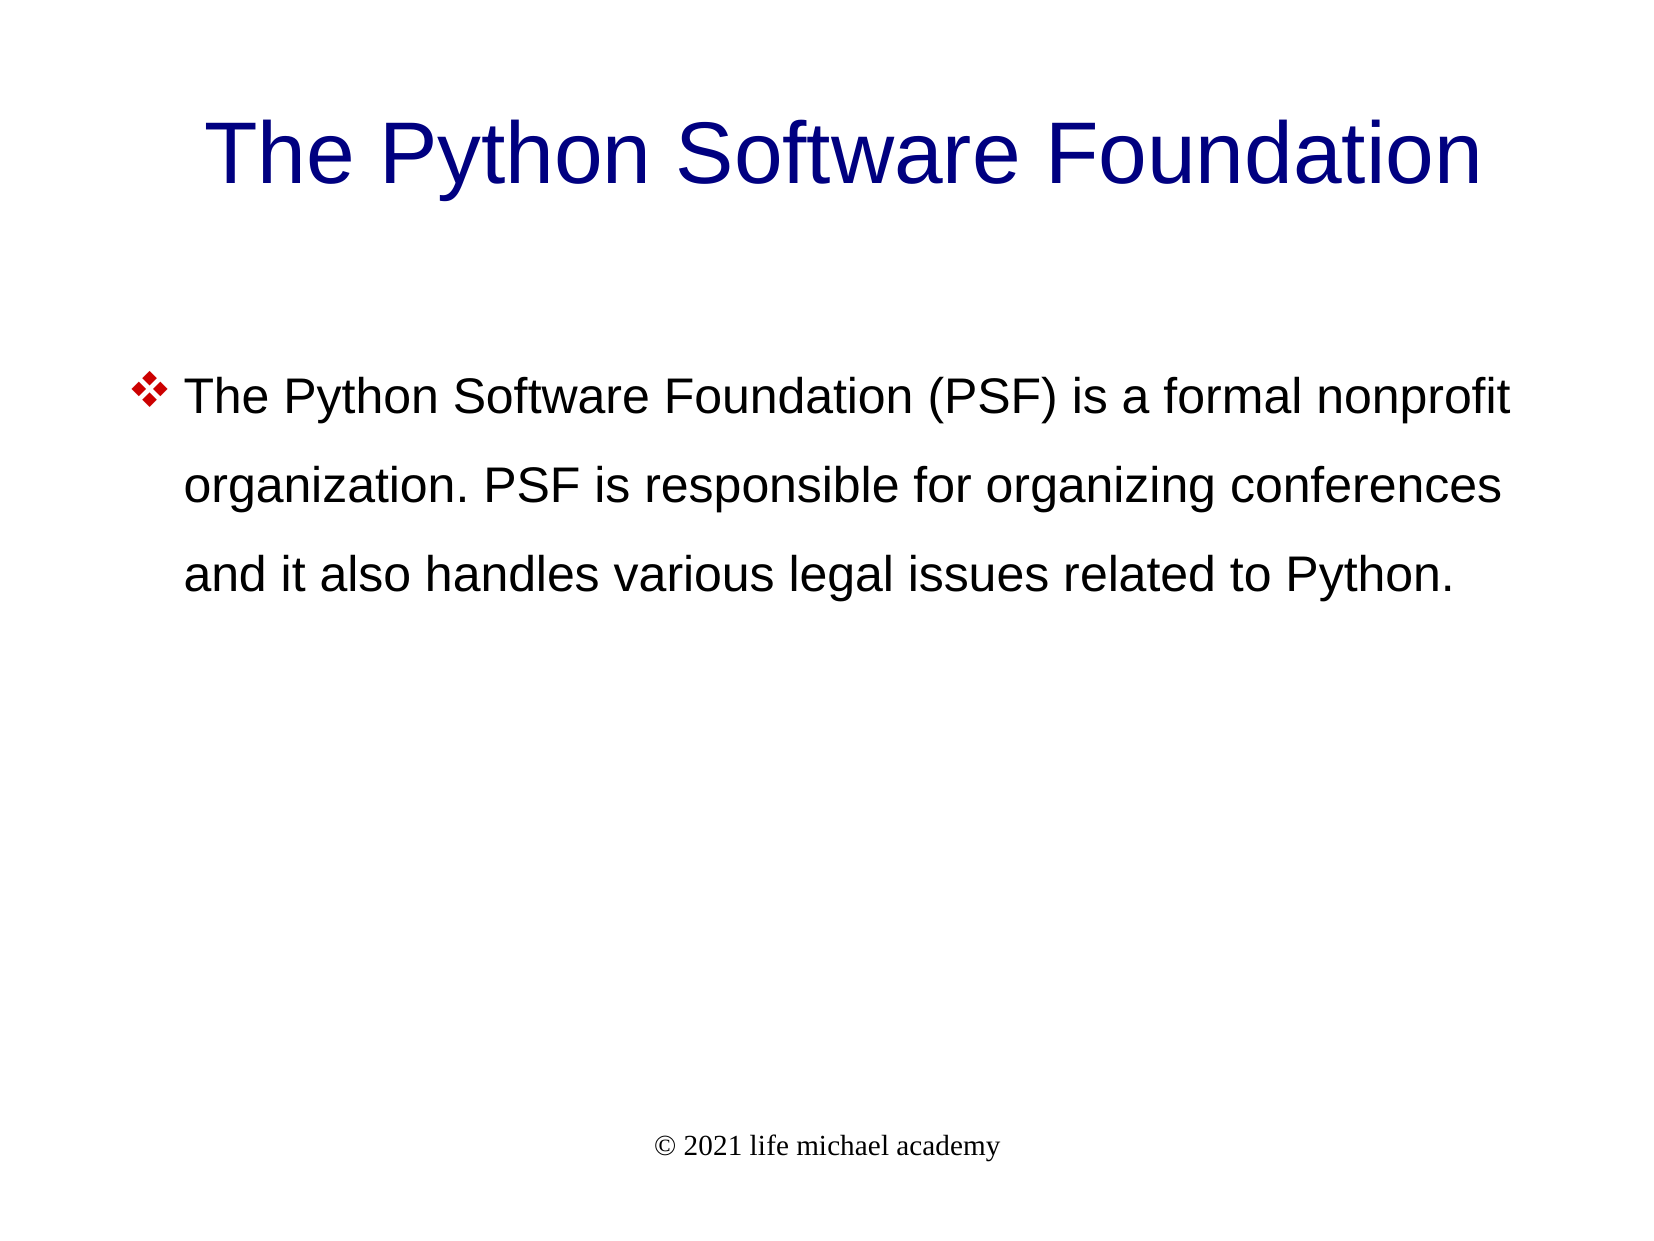

# The Python Software Foundation
The Python Software Foundation (PSF) is a formal nonprofit organization. PSF is responsible for organizing conferences and it also handles various legal issues related to Python.
© 2021 life michael academy